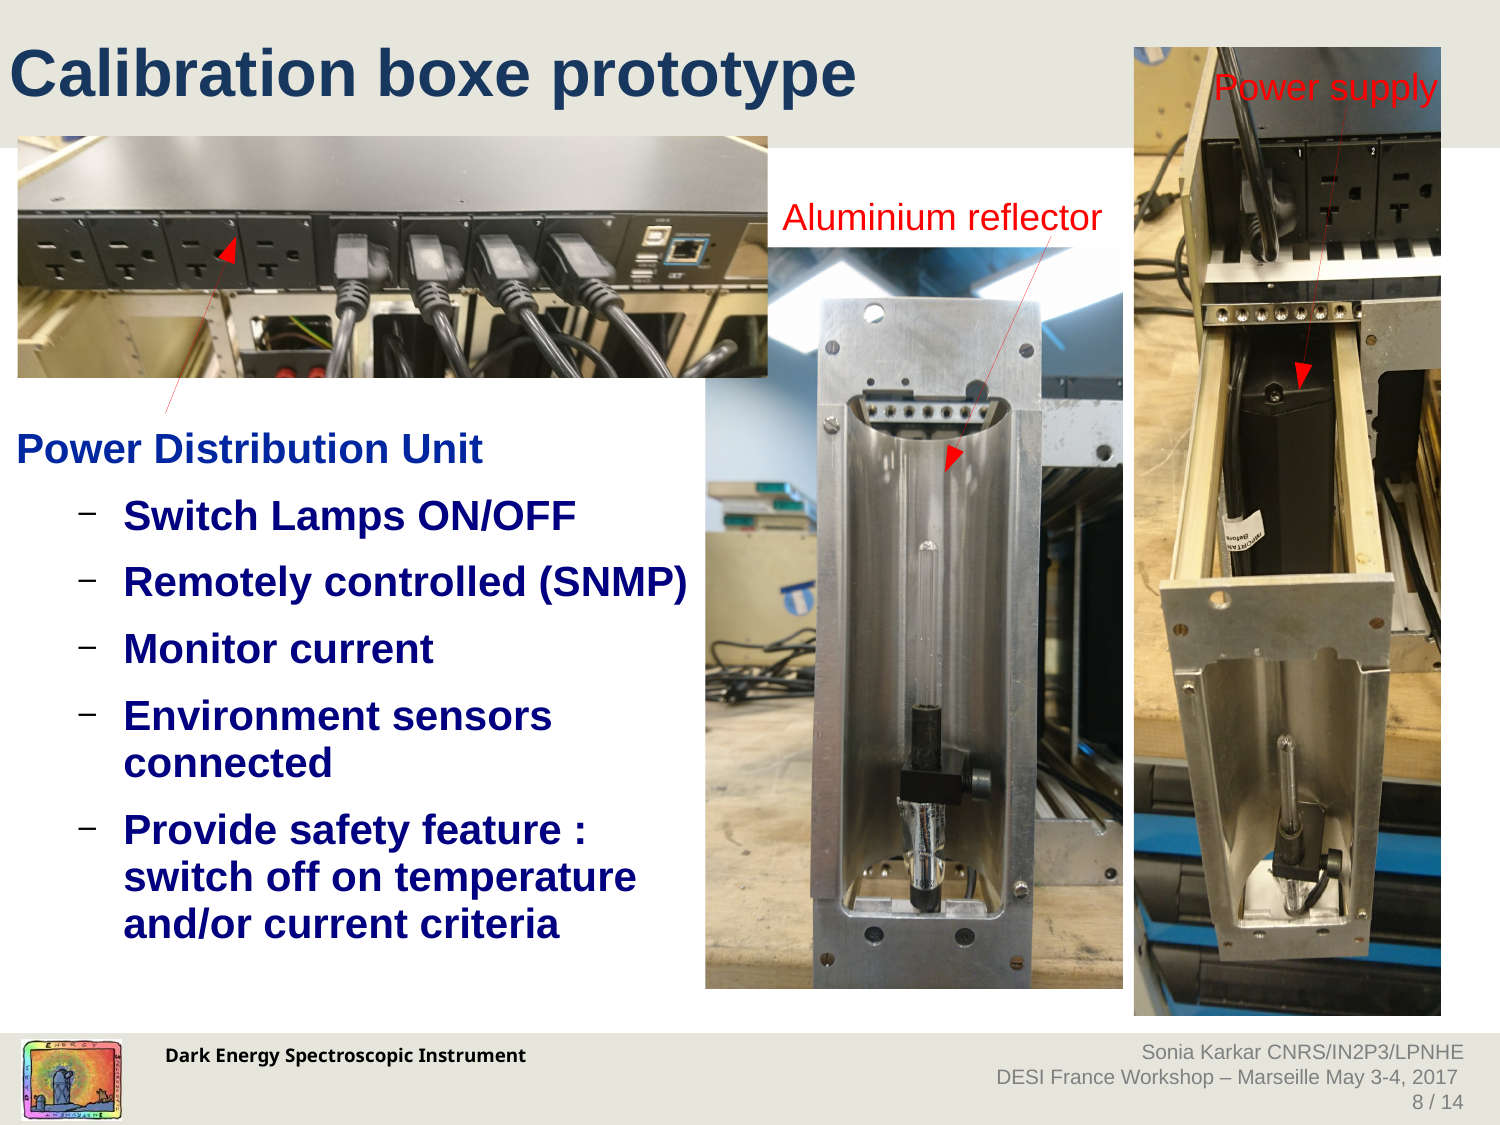

# Calibration boxe prototype
Power supply
Aluminium reflector
 Power Distribution Unit
Switch Lamps ON/OFF
Remotely controlled (SNMP)
Monitor current
Environment sensors connected
Provide safety feature : switch off on temperature and/or current criteria